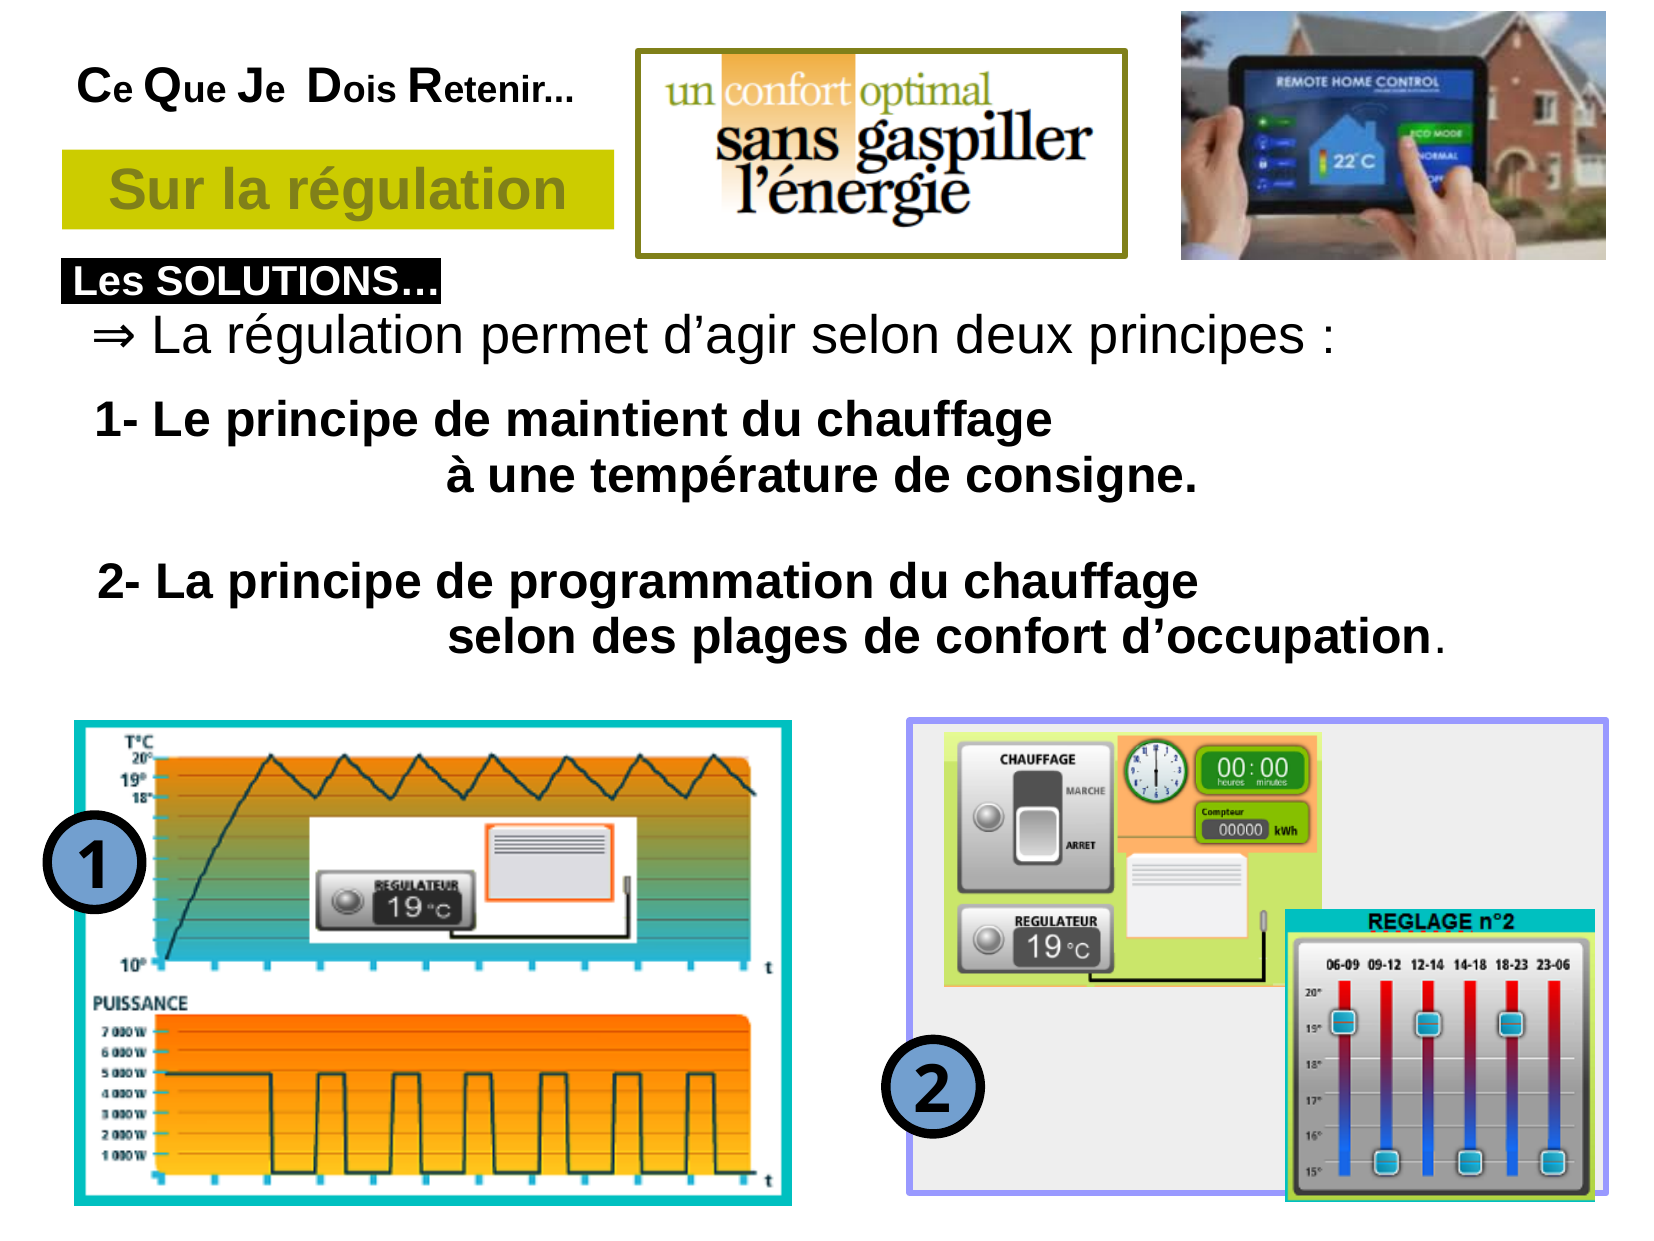

Ce Que Je Dois Retenir...
Sur la régulation
 Les SOLUTIONS…
 ⇒ La régulation permet d’agir selon deux principes :
 1- Le principe de maintient du chauffage
à une température de consigne.
 2- La principe de programmation du chauffage
 selon des plages de confort d’occupation.
1
2